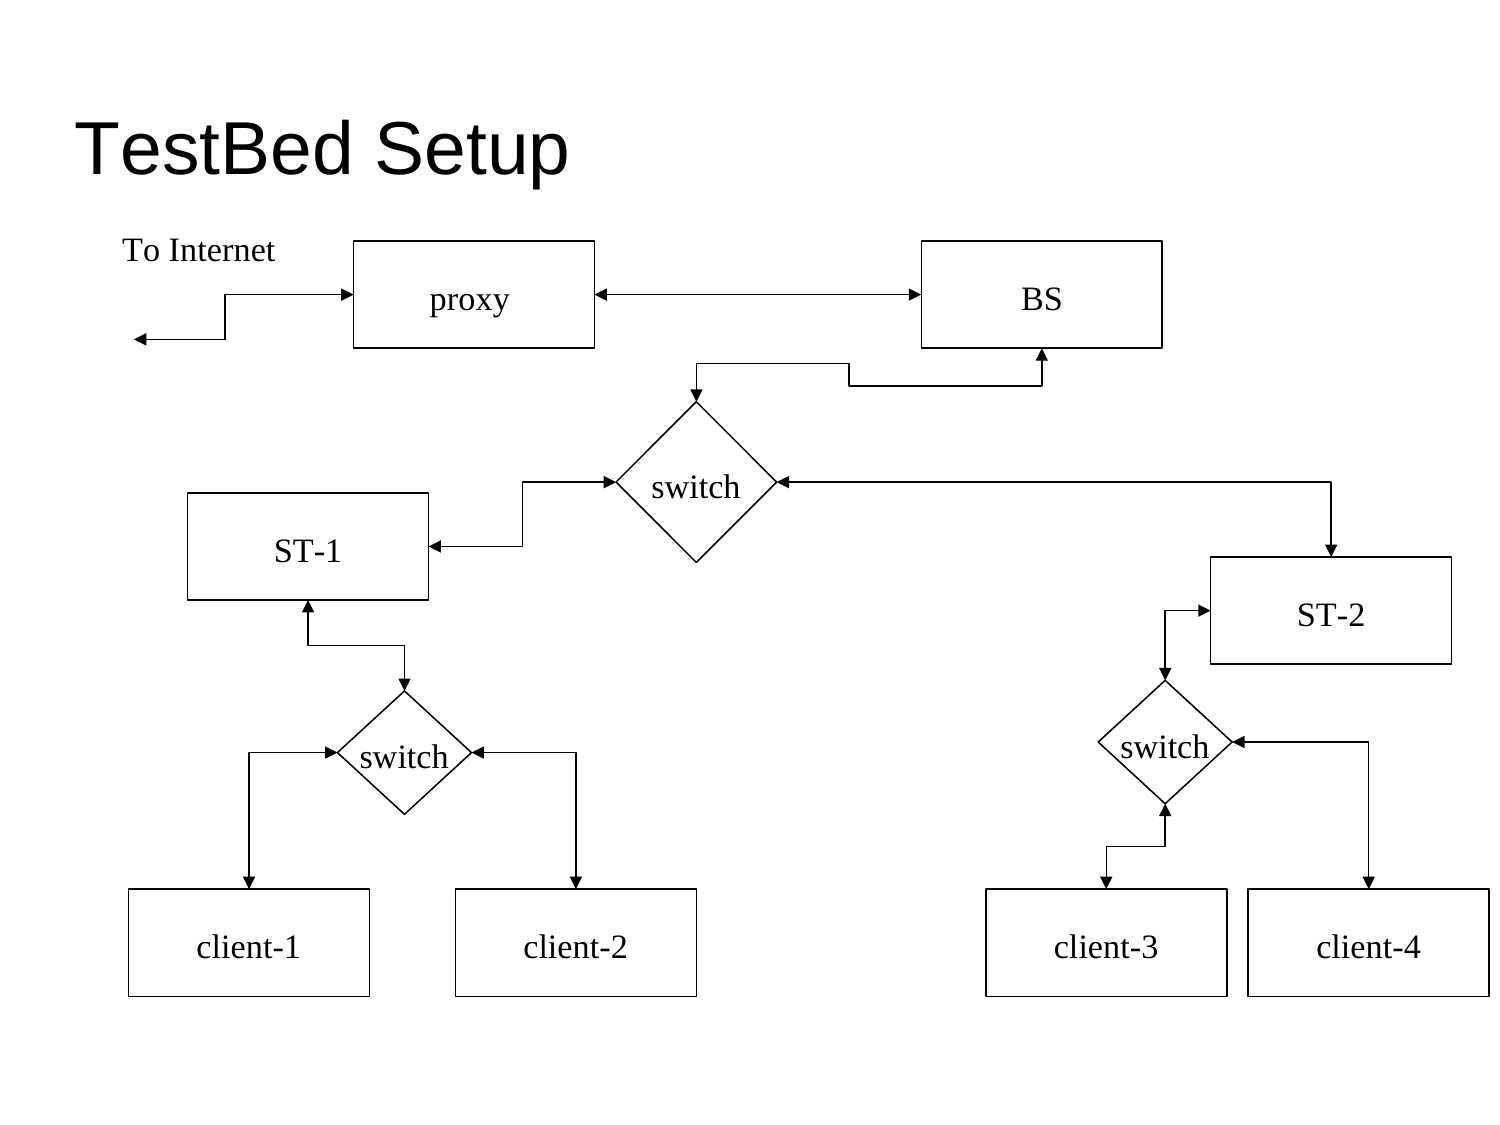

# TestBed Setup
To Internet
proxy
BS
switch
ST-1
ST-2
switch
switch
client-1
client-2
client-3
client-4